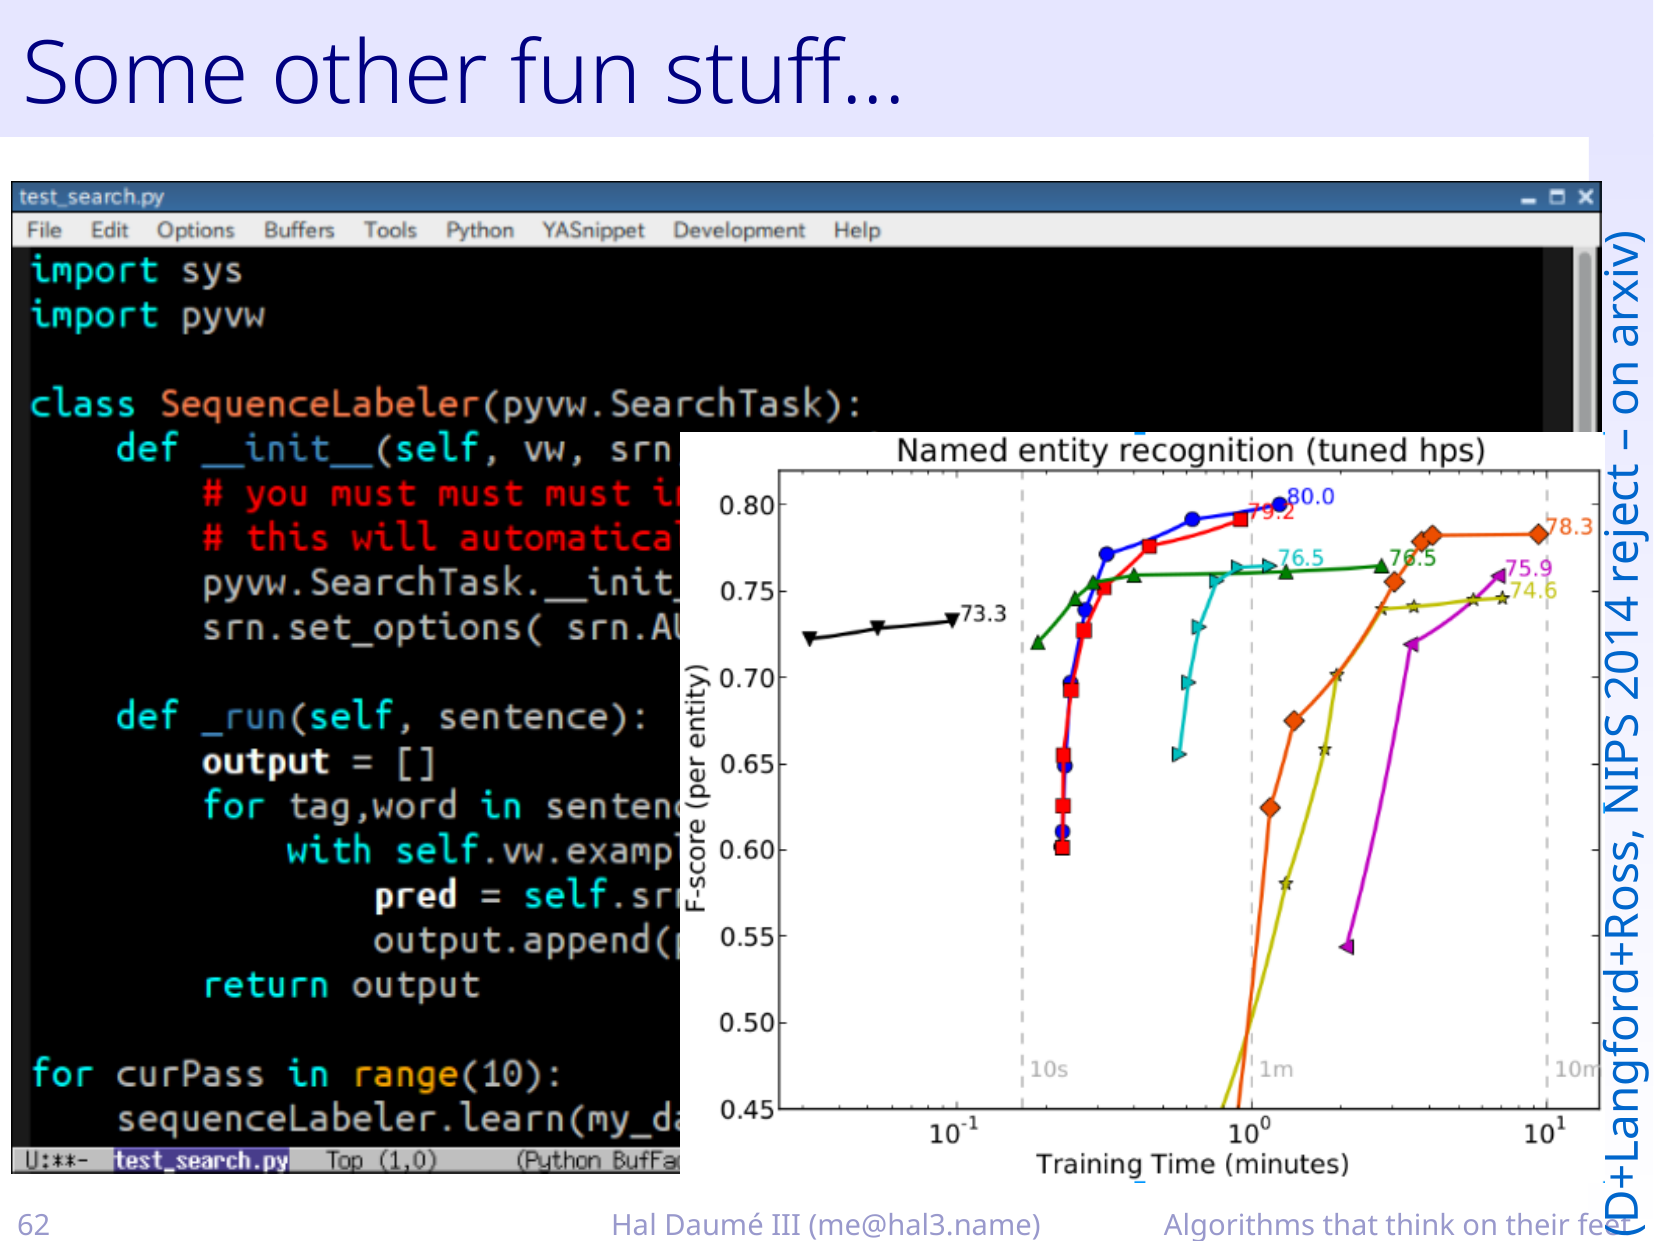

# Some other fun stuff...
(D+Langford+Ross, NIPS 2014 reject – on arxiv)